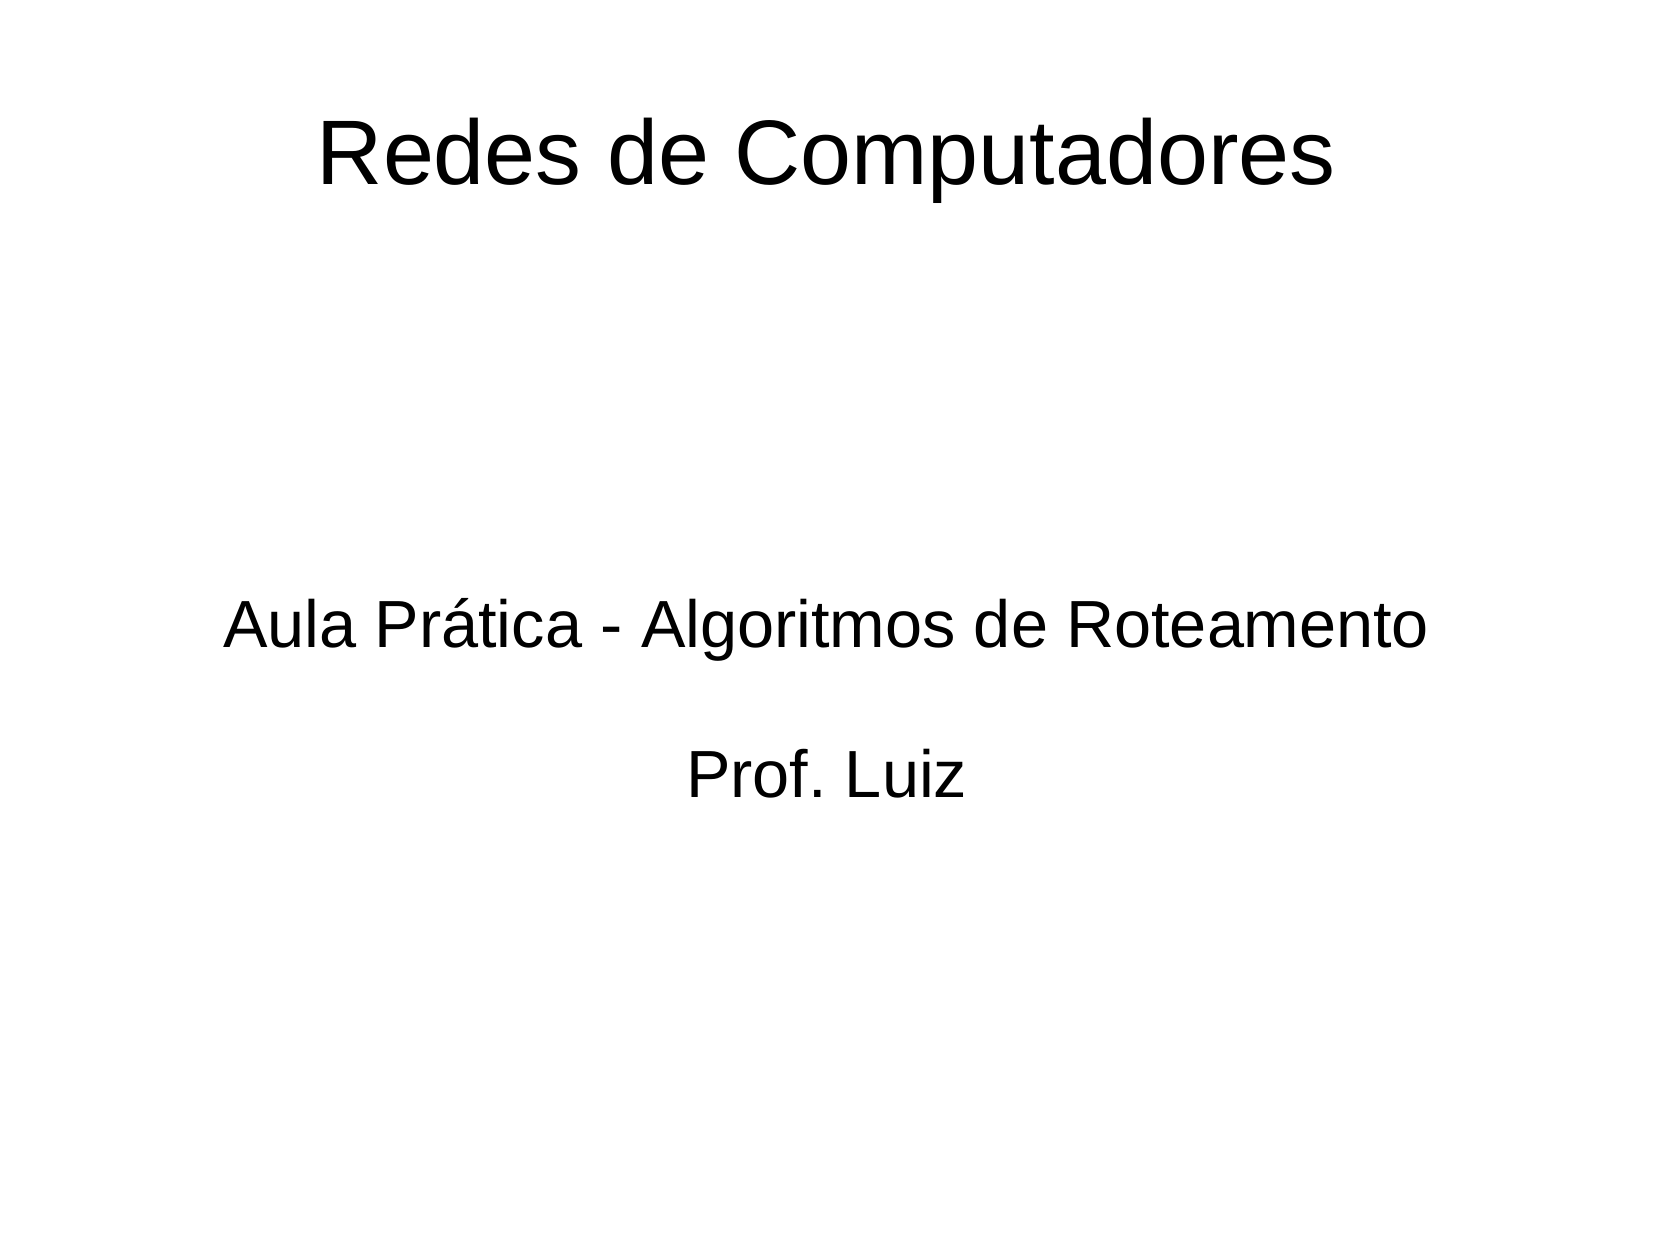

# Redes de Computadores
Aula Prática - Algoritmos de Roteamento
Prof. Luiz